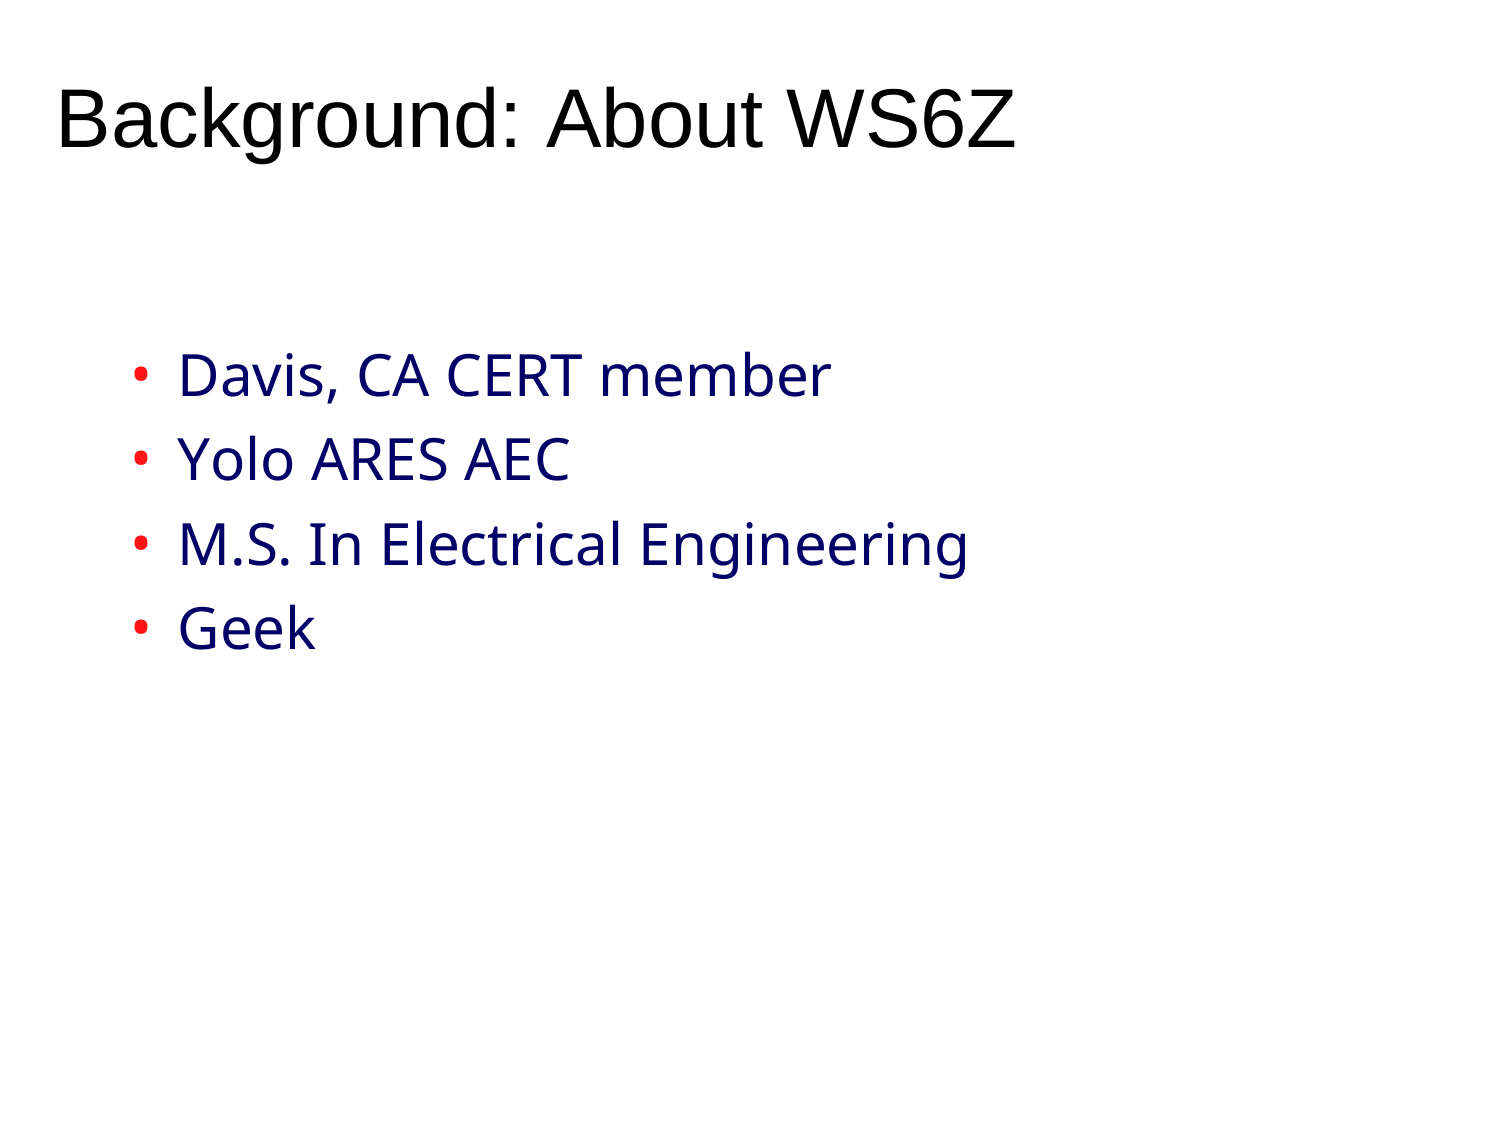

# Background: About WS6Z
Davis, CA CERT member
Yolo ARES AEC
M.S. In Electrical Engineering
Geek